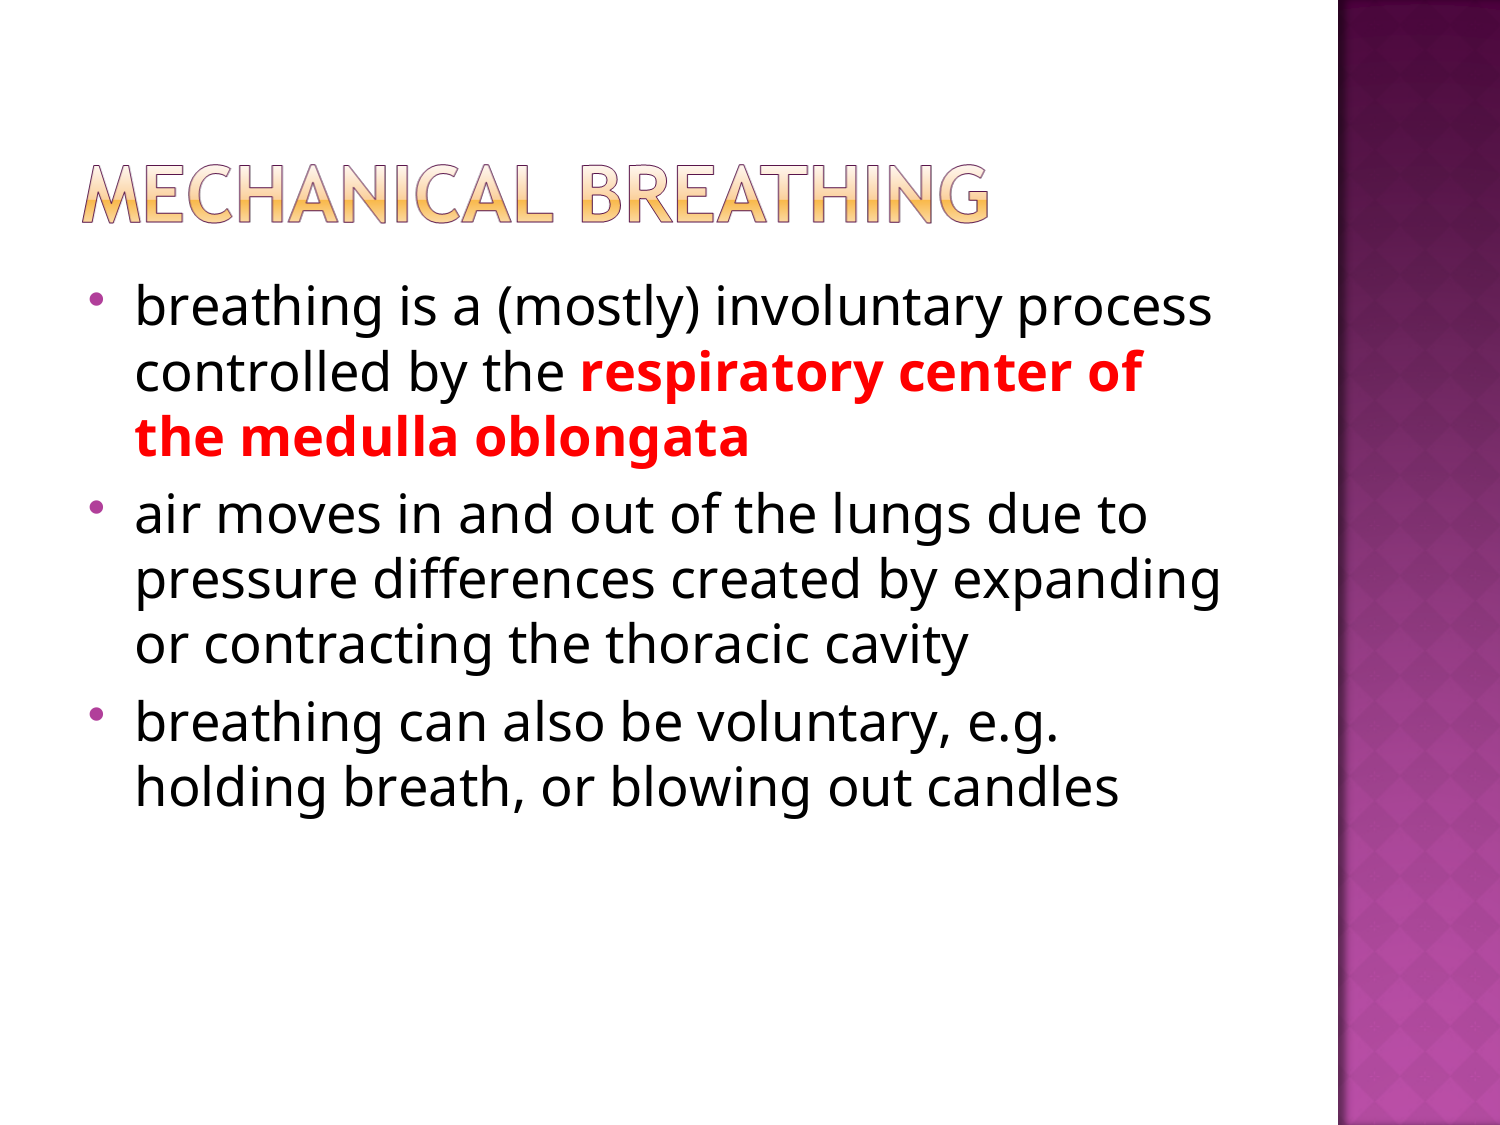

# breathing is a (mostly) involuntary process controlled by the respiratory center of the medulla oblongata
air moves in and out of the lungs due to pressure differences created by expanding or contracting the thoracic cavity
breathing can also be voluntary, e.g. holding breath, or blowing out candles